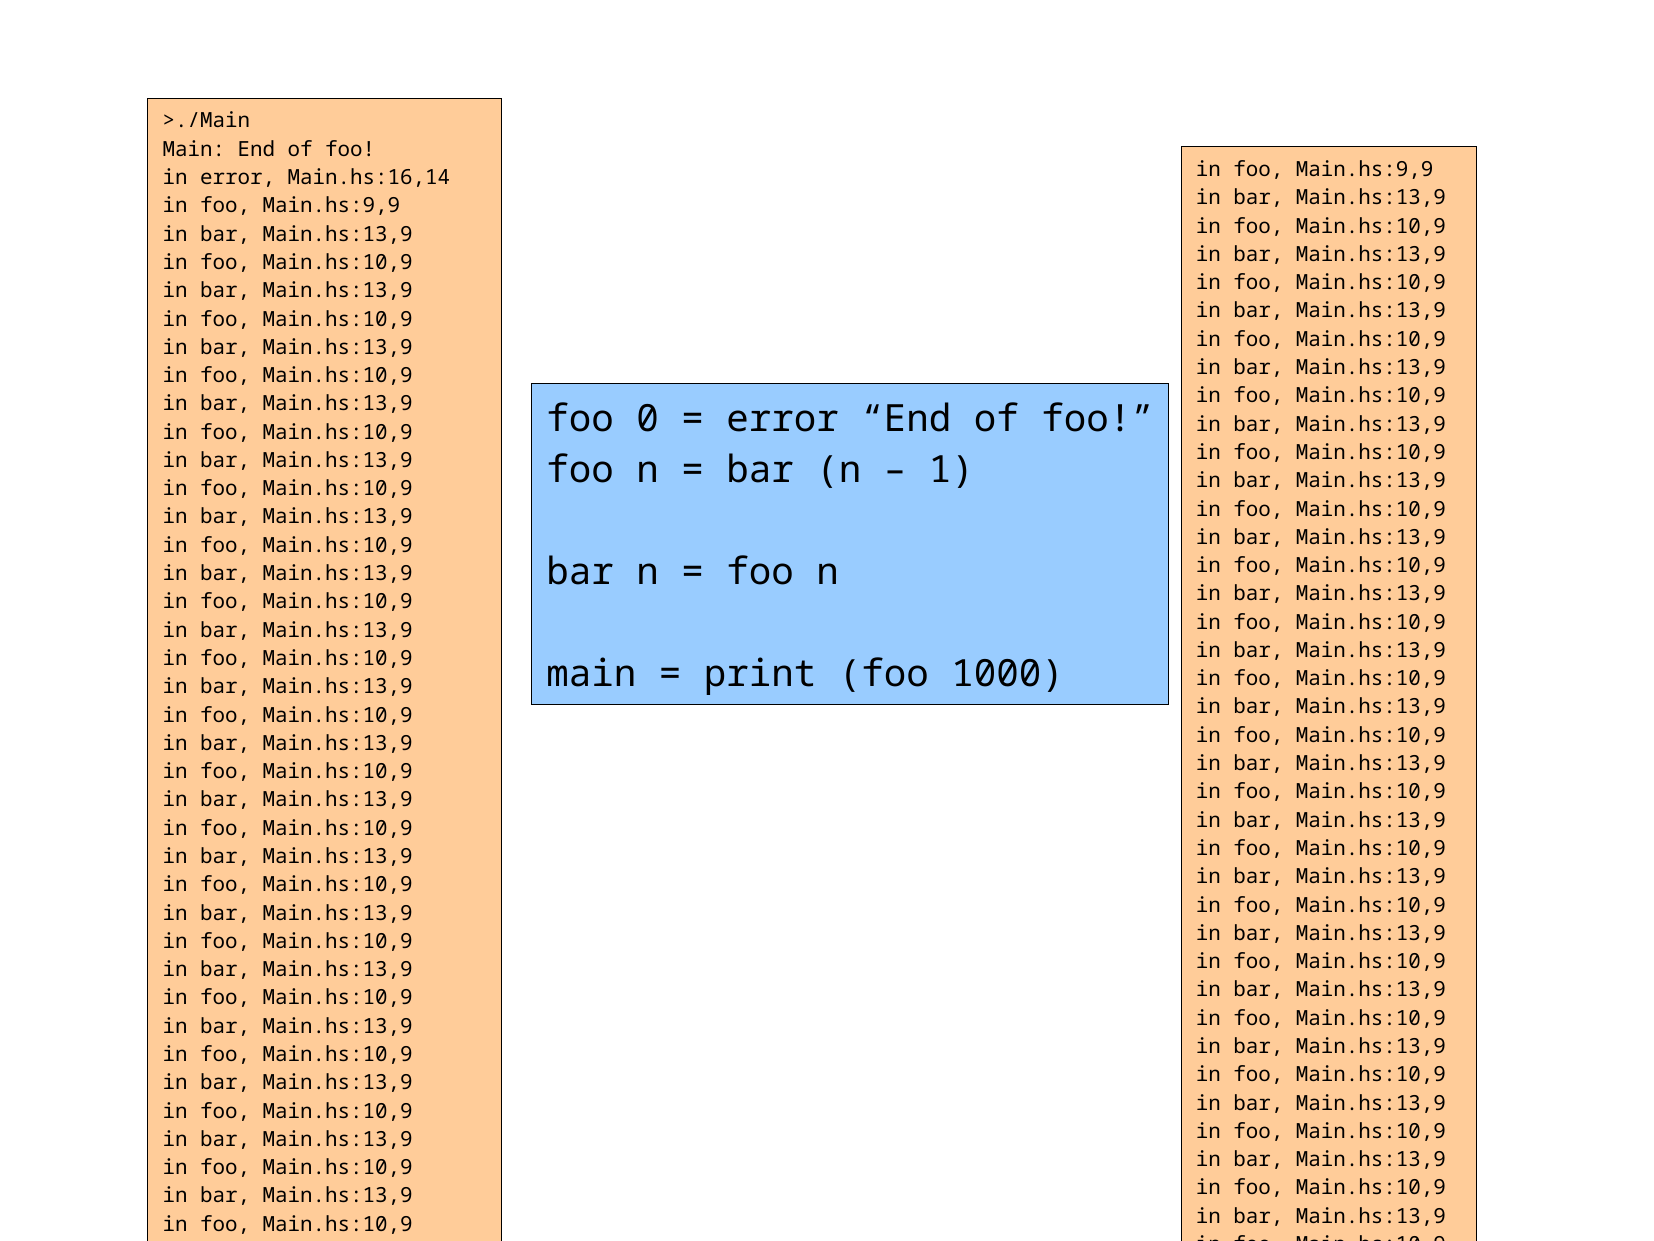

>./Main
Main: End of foo!
in error, Main.hs:16,14
in foo, Main.hs:9,9
in bar, Main.hs:13,9
in foo, Main.hs:10,9
in bar, Main.hs:13,9
in foo, Main.hs:10,9
in bar, Main.hs:13,9
in foo, Main.hs:10,9
in bar, Main.hs:13,9
in foo, Main.hs:10,9
in bar, Main.hs:13,9
in foo, Main.hs:10,9
in bar, Main.hs:13,9
in foo, Main.hs:10,9
in bar, Main.hs:13,9
in foo, Main.hs:10,9
in bar, Main.hs:13,9
in foo, Main.hs:10,9
in bar, Main.hs:13,9
in foo, Main.hs:10,9
in bar, Main.hs:13,9
in foo, Main.hs:10,9
in bar, Main.hs:13,9
in foo, Main.hs:10,9
in bar, Main.hs:13,9
in foo, Main.hs:10,9
in bar, Main.hs:13,9
in foo, Main.hs:10,9
in bar, Main.hs:13,9
in foo, Main.hs:10,9
in bar, Main.hs:13,9
in foo, Main.hs:10,9
in bar, Main.hs:13,9
in foo, Main.hs:10,9
in bar, Main.hs:13,9
in foo, Main.hs:10,9
in bar, Main.hs:13,9
in foo, Main.hs:10,9
in bar, Main.hs:13,9
in foo, Main.hs:10,9
in bar, Main.hs:13,9
in foo, Main.hs:10,9
in foo, Main.hs:9,9
in bar, Main.hs:13,9
in foo, Main.hs:10,9
in bar, Main.hs:13,9
in foo, Main.hs:10,9
in bar, Main.hs:13,9
in foo, Main.hs:10,9
in bar, Main.hs:13,9
in foo, Main.hs:10,9
in bar, Main.hs:13,9
in foo, Main.hs:10,9
in bar, Main.hs:13,9
in foo, Main.hs:10,9
in bar, Main.hs:13,9
in foo, Main.hs:10,9
in bar, Main.hs:13,9
in foo, Main.hs:10,9
in bar, Main.hs:13,9
in foo, Main.hs:10,9
in bar, Main.hs:13,9
in foo, Main.hs:10,9
in bar, Main.hs:13,9
in foo, Main.hs:10,9
in bar, Main.hs:13,9
in foo, Main.hs:10,9
in bar, Main.hs:13,9
in foo, Main.hs:10,9
in bar, Main.hs:13,9
in foo, Main.hs:10,9
in bar, Main.hs:13,9
in foo, Main.hs:10,9
in bar, Main.hs:13,9
in foo, Main.hs:10,9
in bar, Main.hs:13,9
in foo, Main.hs:10,9
in bar, Main.hs:13,9
in foo, Main.hs:10,9
in bar, Main.hs:13,9
in foo, Main.hs:10,9
in bar, Main.hs:13,9
in foo, Main.hs:10,9
in main, Main.hs:6,15
foo 0 = error “End of foo!”
foo n = bar (n – 1)
bar n = foo n
main = print (foo 1000)